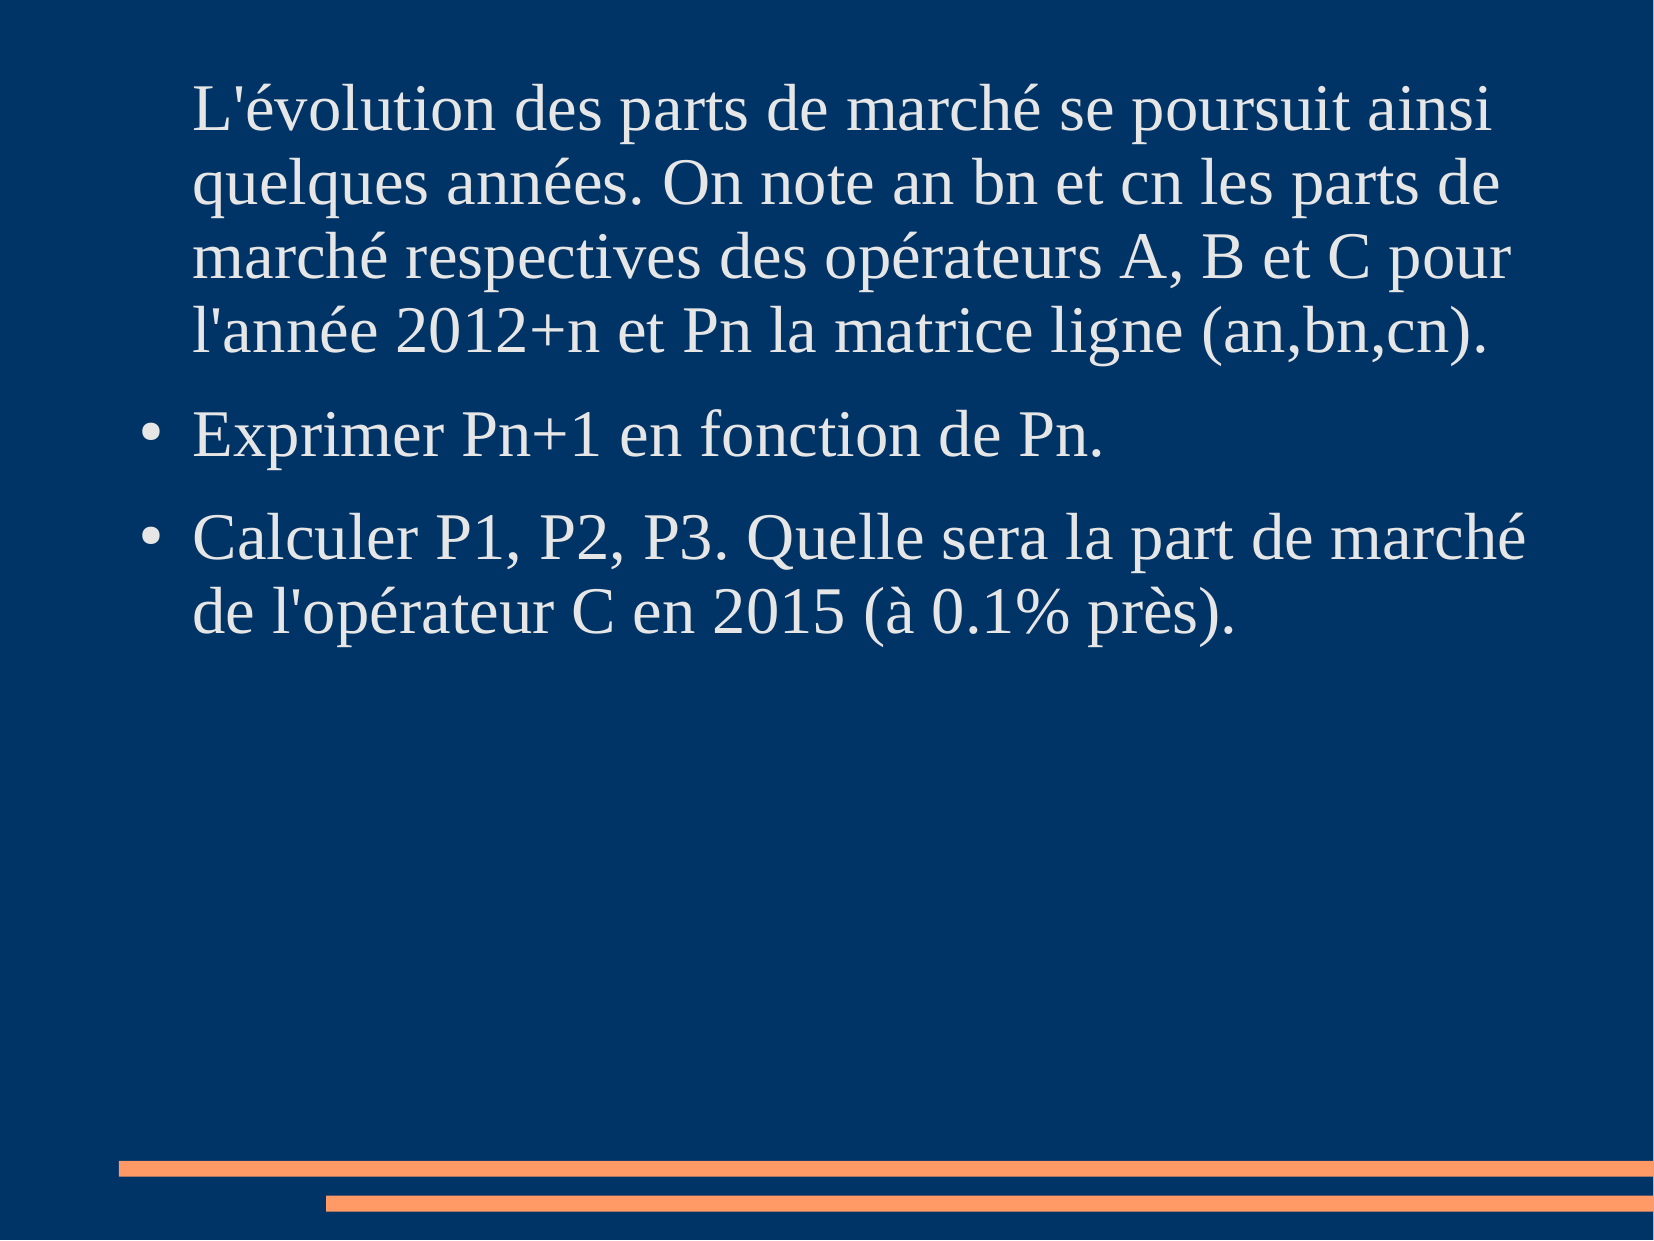

# L'évolution des parts de marché se poursuit ainsi quelques années. On note an bn et cn les parts de marché respectives des opérateurs A, B et C pour l'année 2012+n et Pn la matrice ligne (an,bn,cn).
Exprimer Pn+1 en fonction de Pn.
Calculer P1, P2, P3. Quelle sera la part de marché de l'opérateur C en 2015 (à 0.1% près).